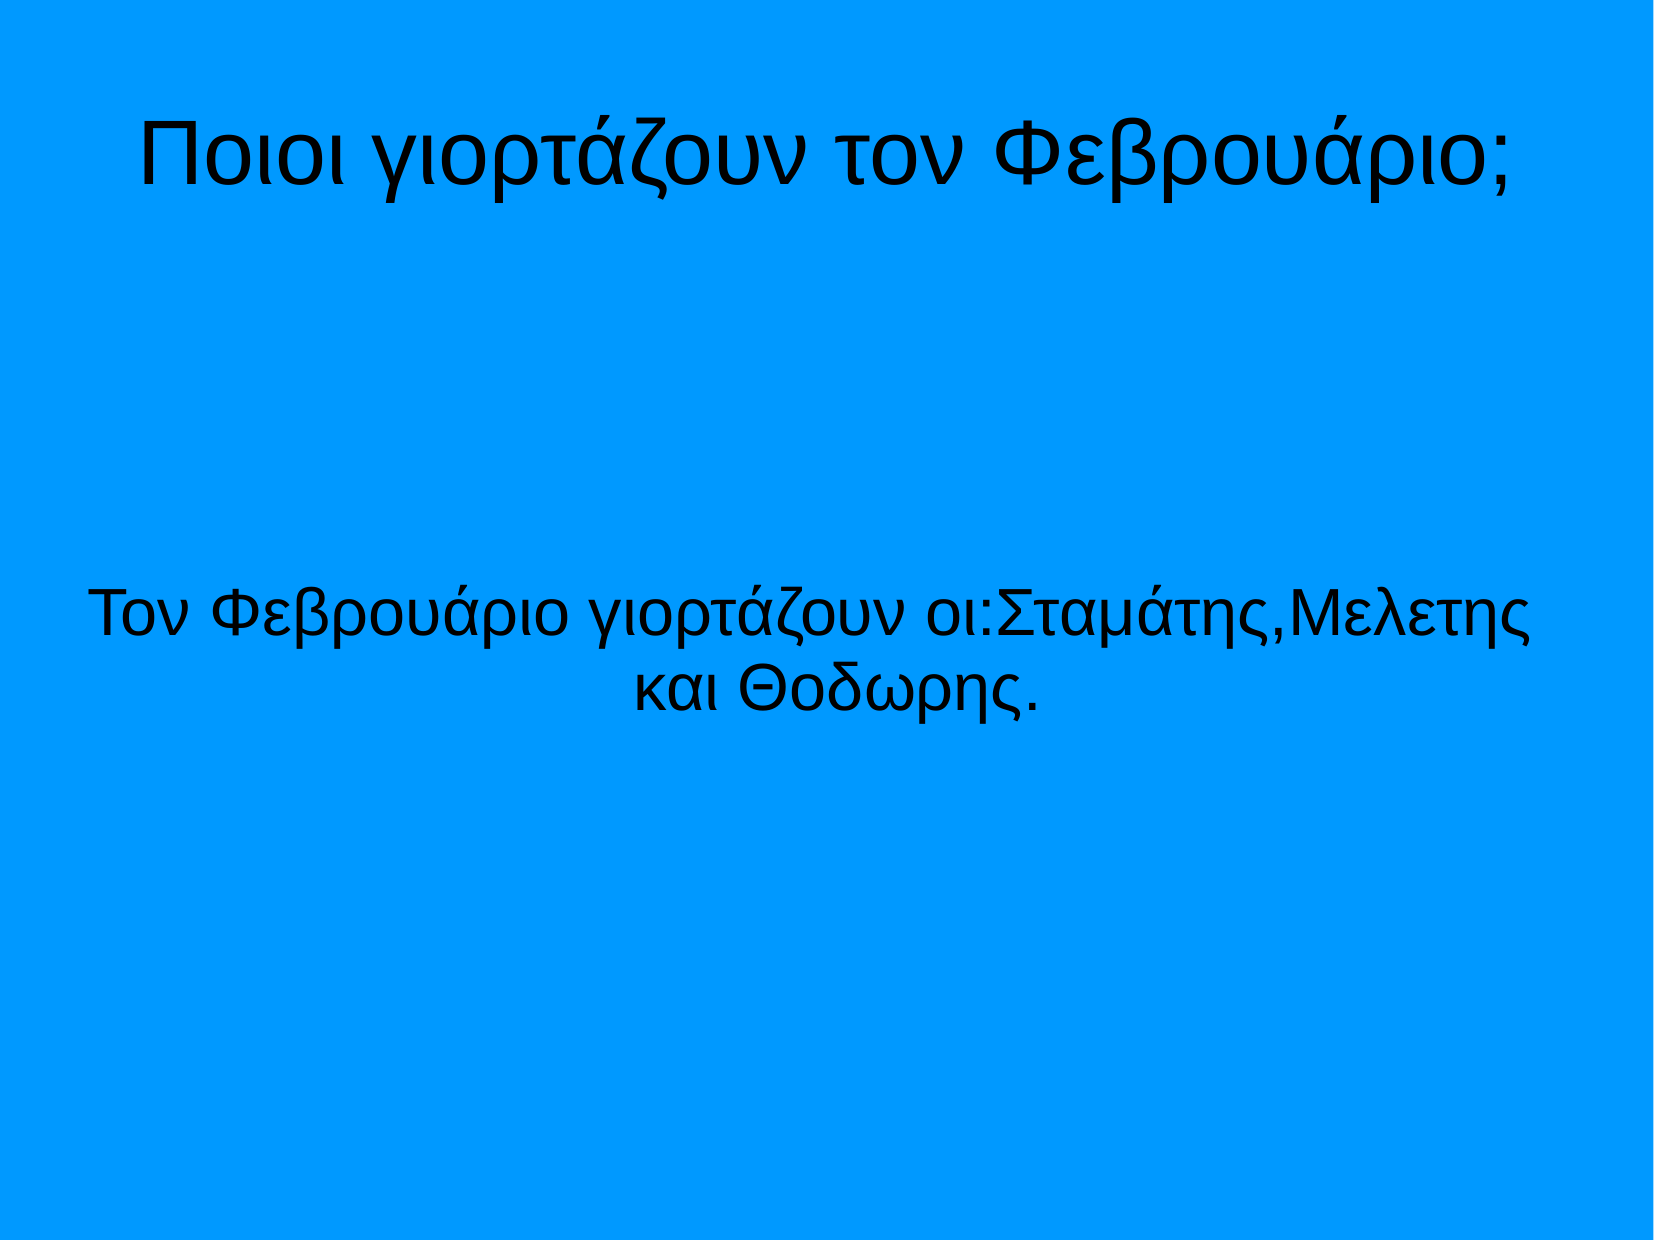

# Ποιοι γιορτάζουν τον Φεβρουάριο;
Τον Φεβρουάριο γιορτάζουν οι:Σταμάτης,Μελετης και Θοδωρης.